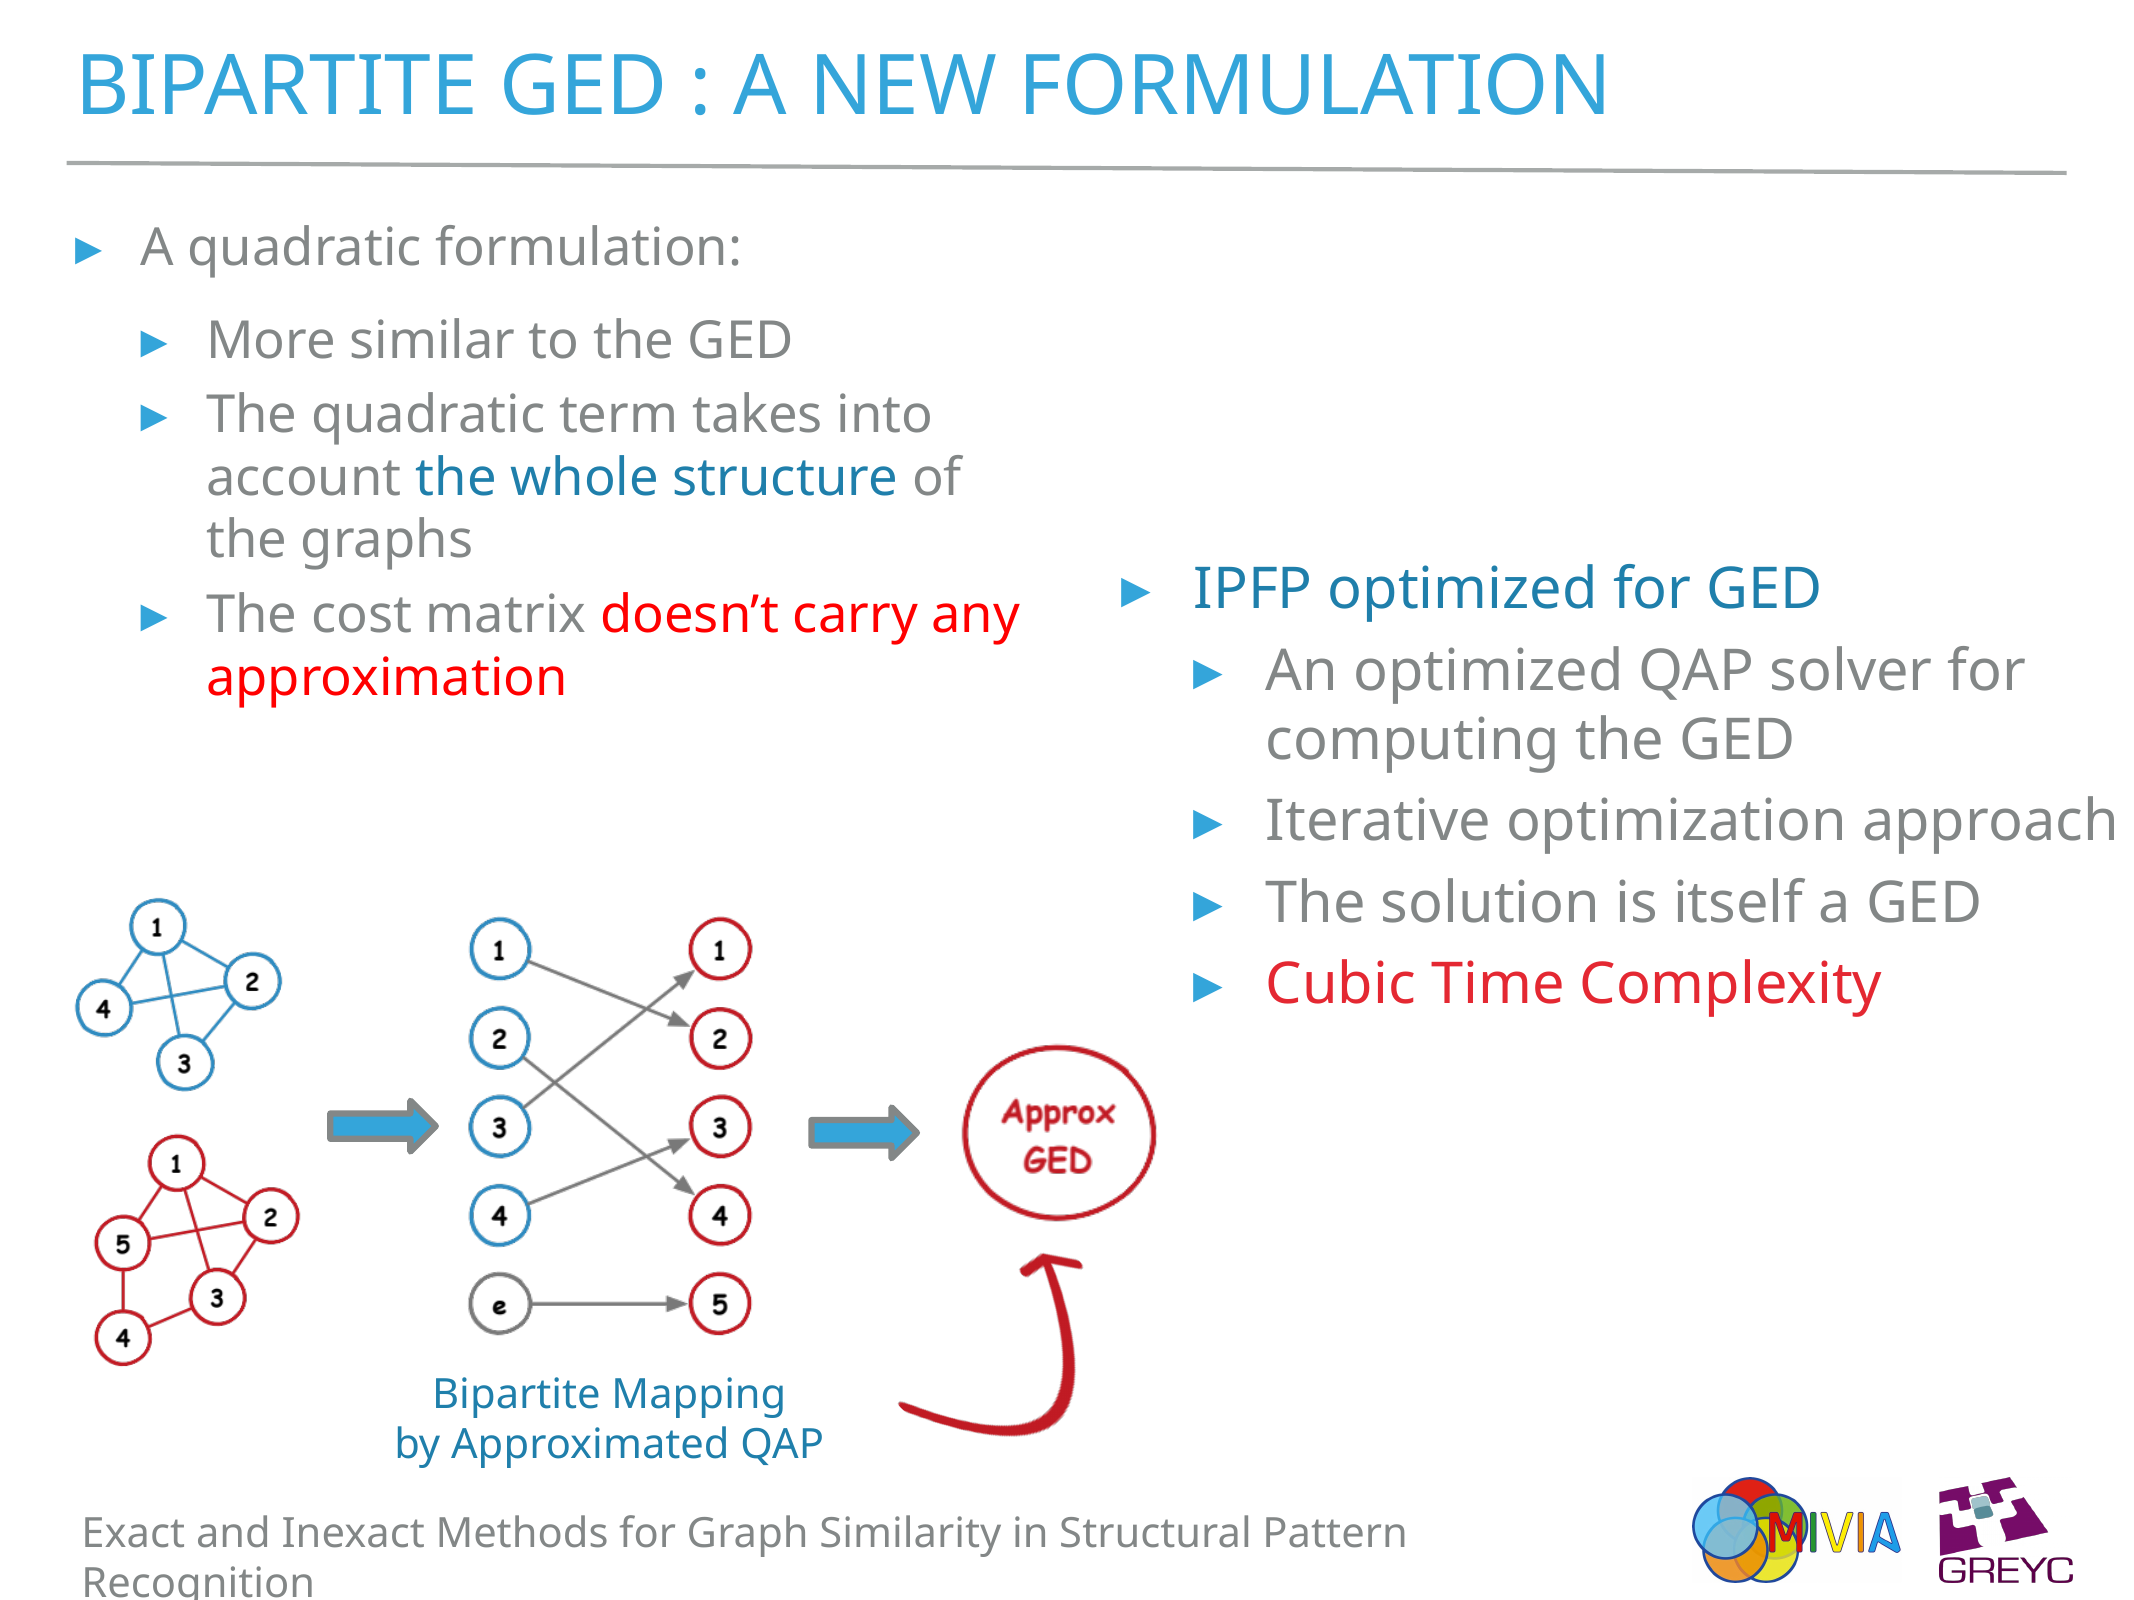

BIPARTITE GED : A NEW FORMULATION
# A quadratic formulation:
More similar to the GED
The quadratic term takes into account the whole structure of the graphs
The cost matrix doesn’t carry any approximation
IPFP optimized for GED
An optimized QAP solver for computing the GED
Iterative optimization approach
The solution is itself a GED
Cubic Time Complexity
Bipartite Mapping
by Approximated QAP